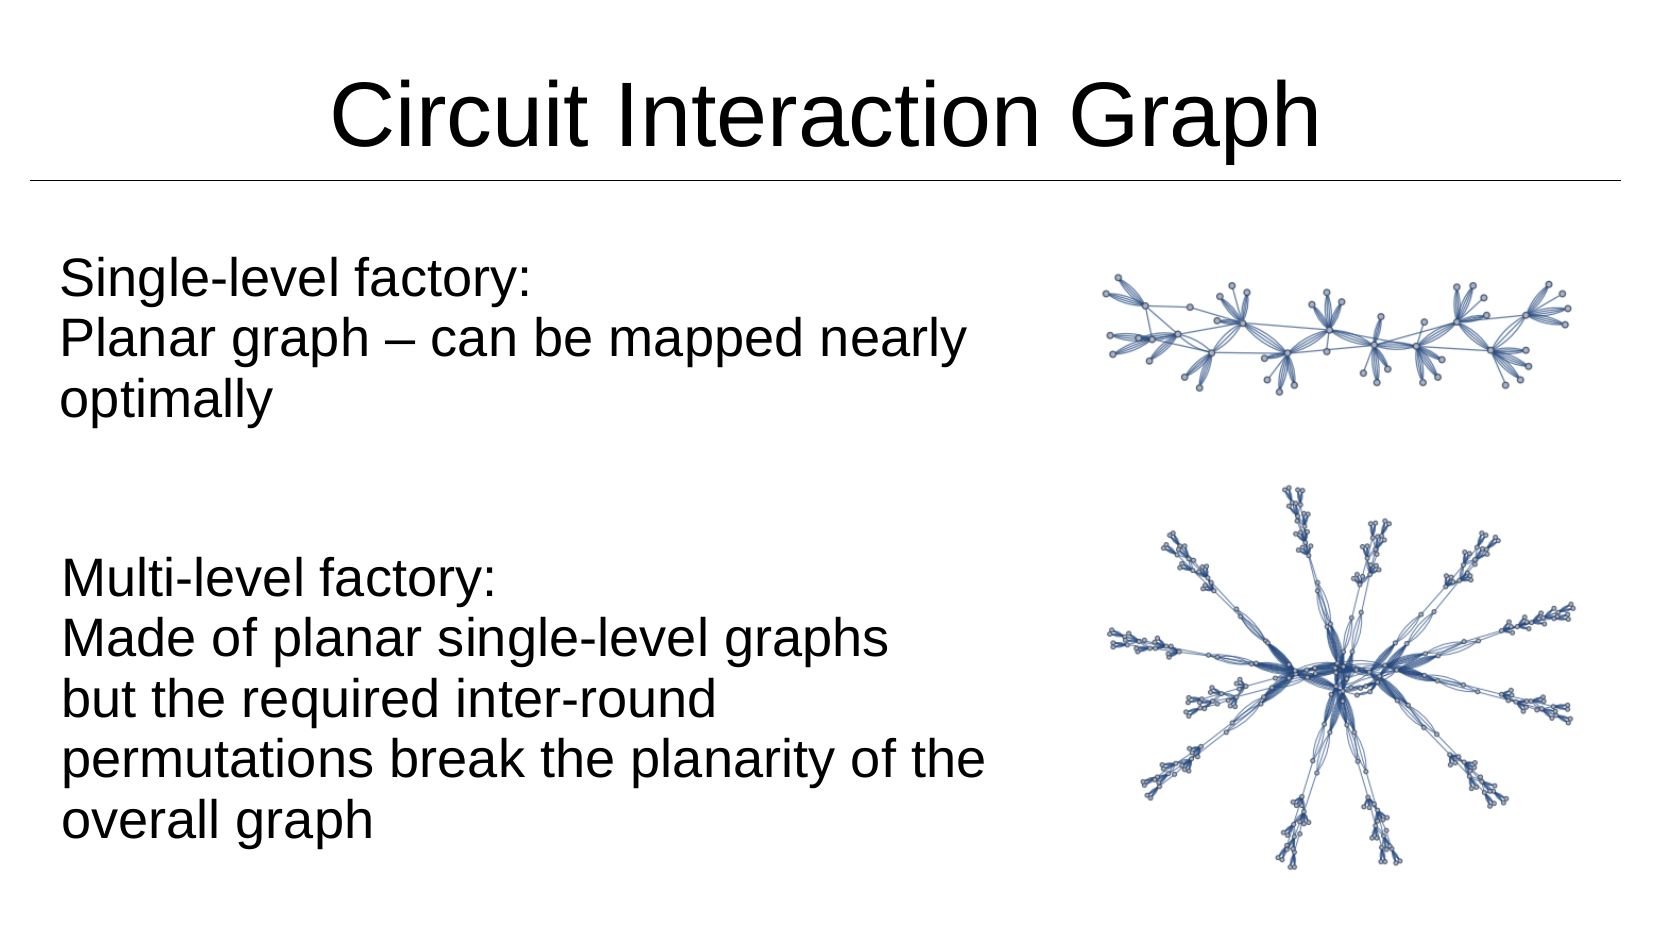

# Circuit Interaction Graph
Single-level factory:
Planar graph – can be mapped nearly optimally
Multi-level factory:
Made of planar single-level graphs
but the required inter-round permutations break the planarity of the overall graph